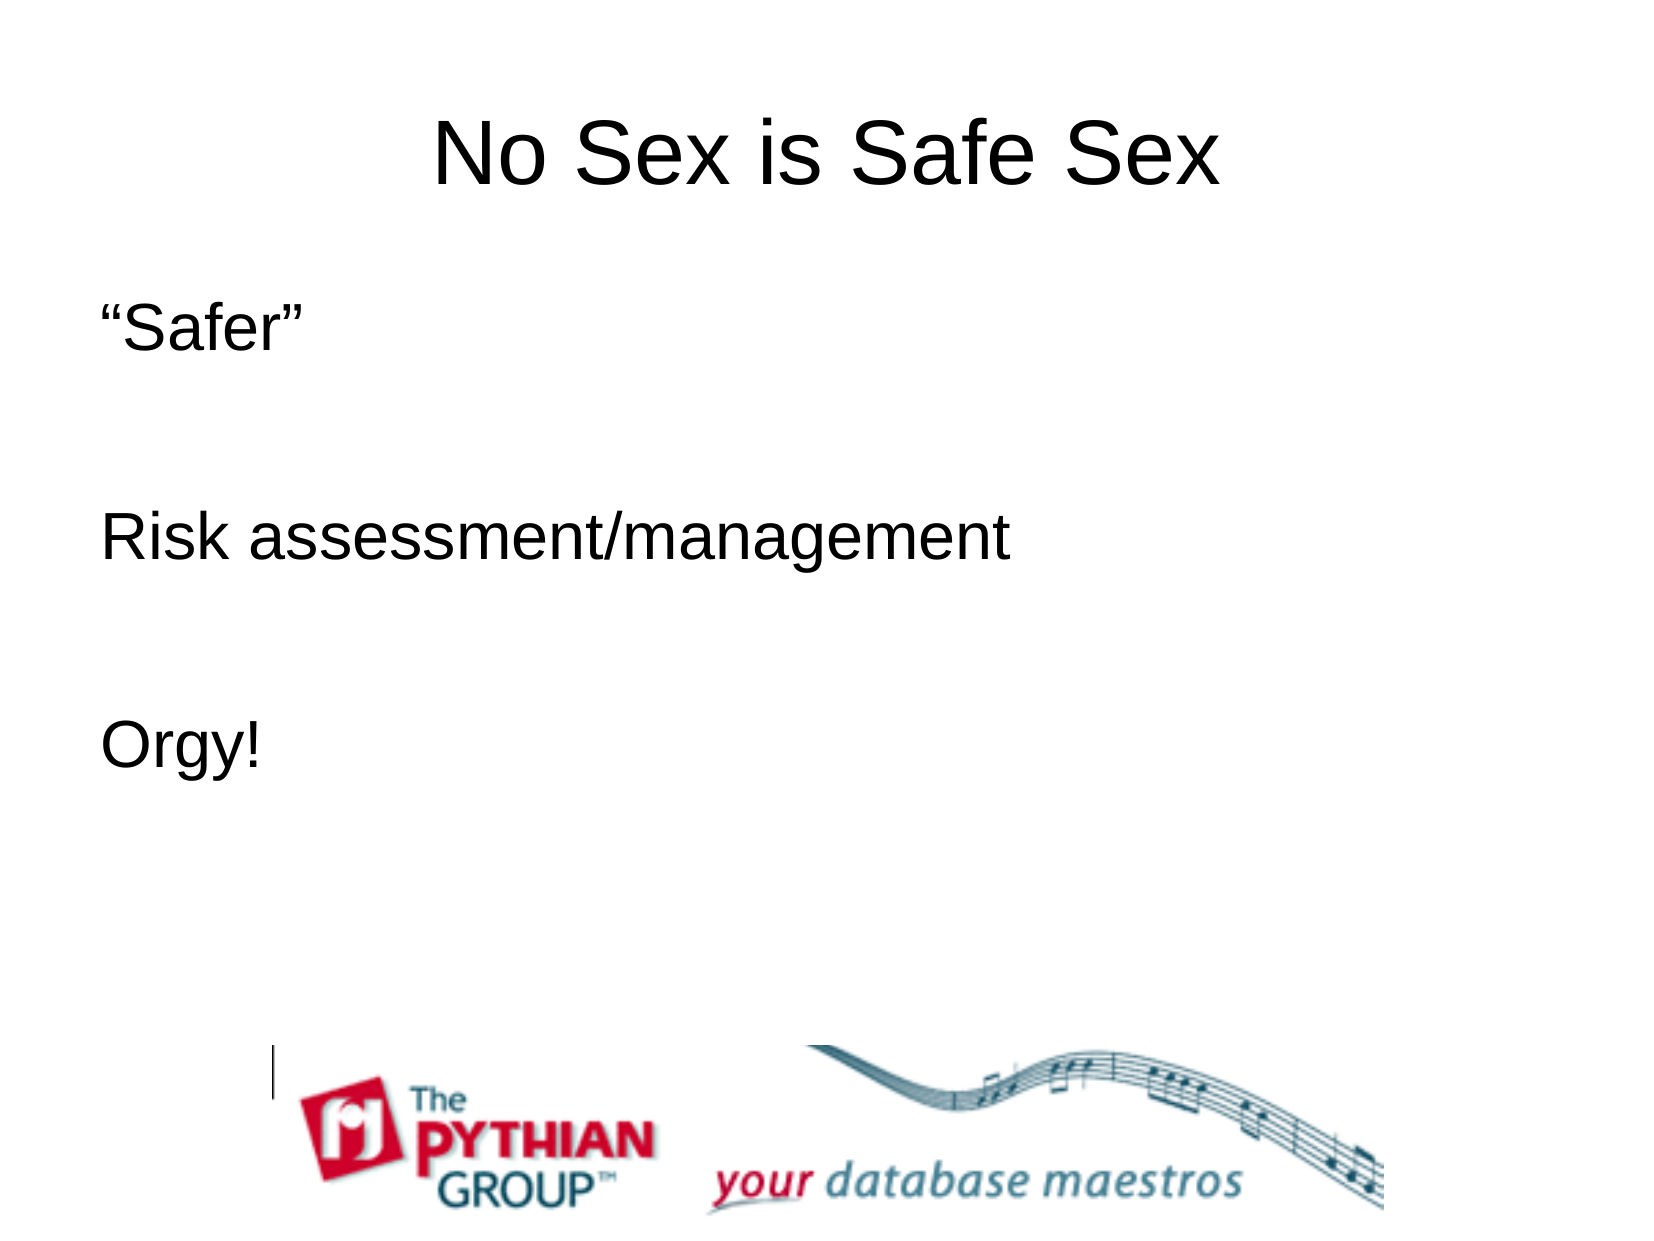

# No Sex is Safe Sex
“Safer”
Risk assessment/management
Orgy!